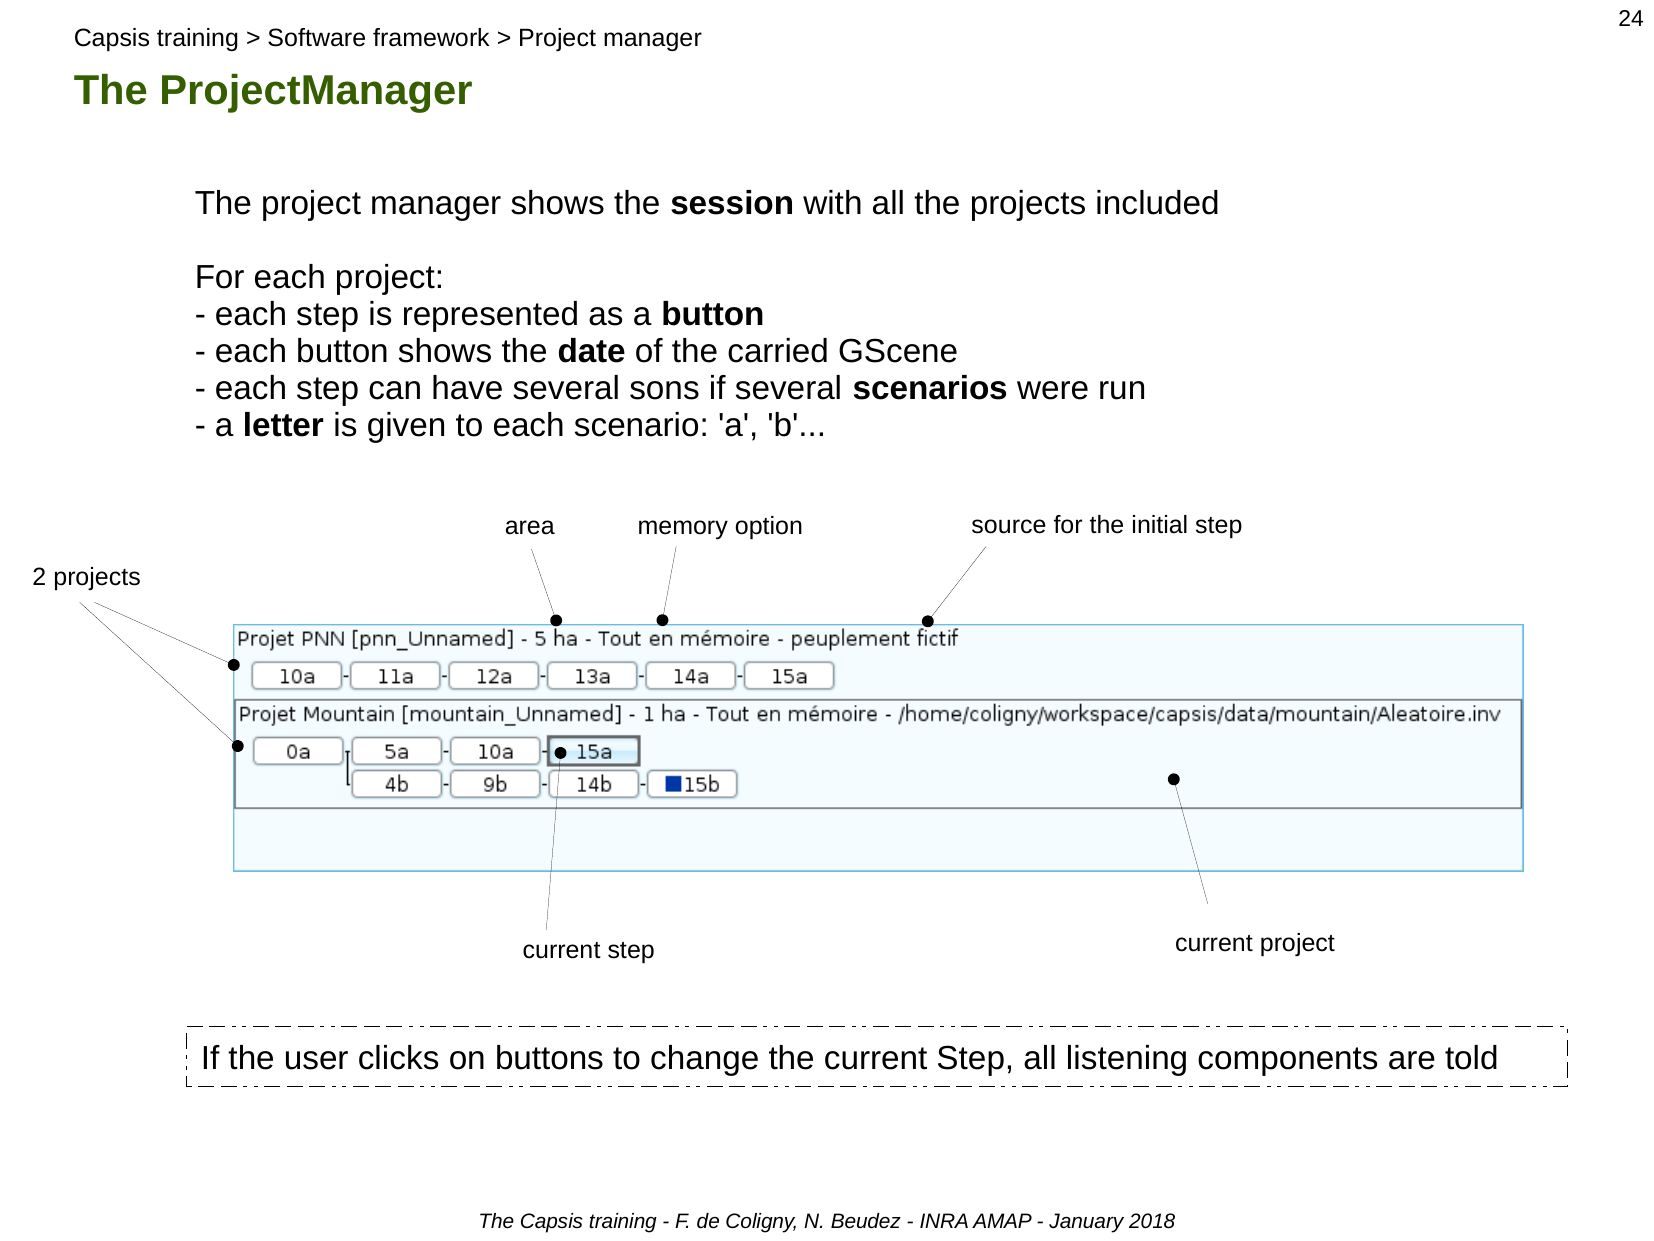

24
Capsis training > Software framework > Project manager
The ProjectManager
The project manager shows the session with all the projects included
For each project:
- each step is represented as a button
- each button shows the date of the carried GScene
- each step can have several sons if several scenarios were run
- a letter is given to each scenario: 'a', 'b'...
source for the initial step
area
memory option
2 projects
current project
current step
If the user clicks on buttons to change the current Step, all listening components are told
The Capsis training - F. de Coligny, N. Beudez - INRA AMAP - January 2018